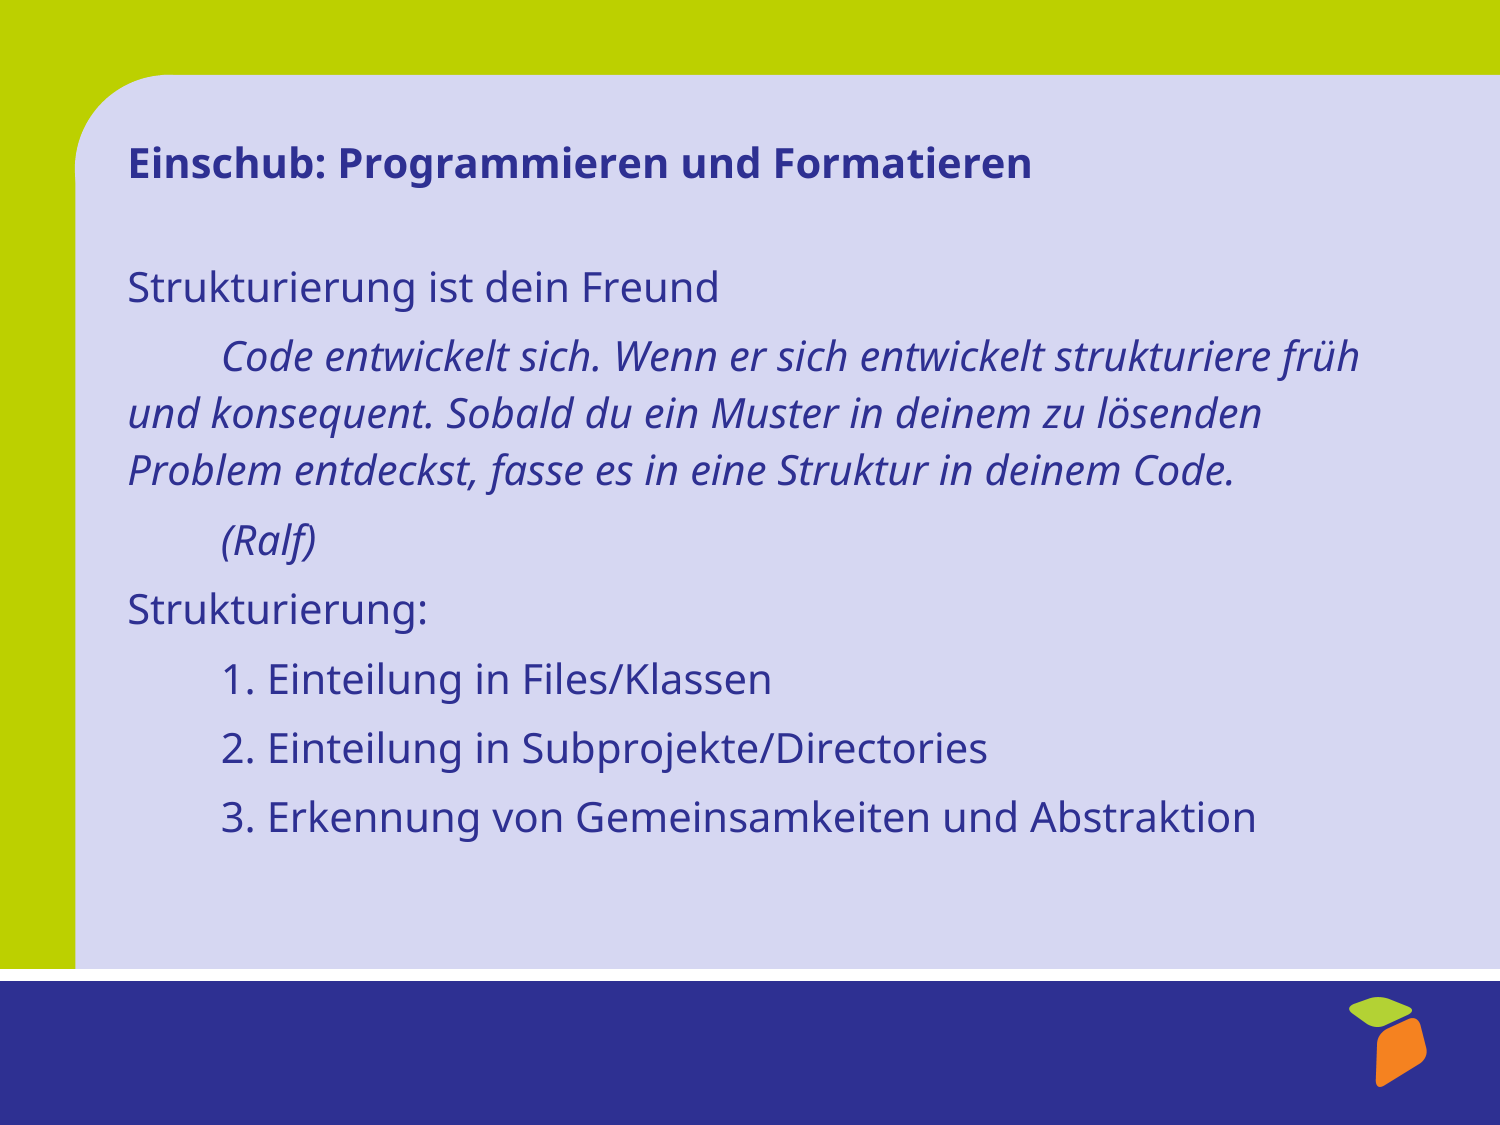

# Einschub: Programmieren und Formatieren
Strukturierung ist dein Freund
	Code entwickelt sich. Wenn er sich entwickelt strukturiere früh und konsequent. Sobald du ein Muster in deinem zu lösenden Problem entdeckst, fasse es in eine Struktur in deinem Code.
	(Ralf)
Strukturierung:
	1. Einteilung in Files/Klassen
	2. Einteilung in Subprojekte/Directories
	3. Erkennung von Gemeinsamkeiten und Abstraktion